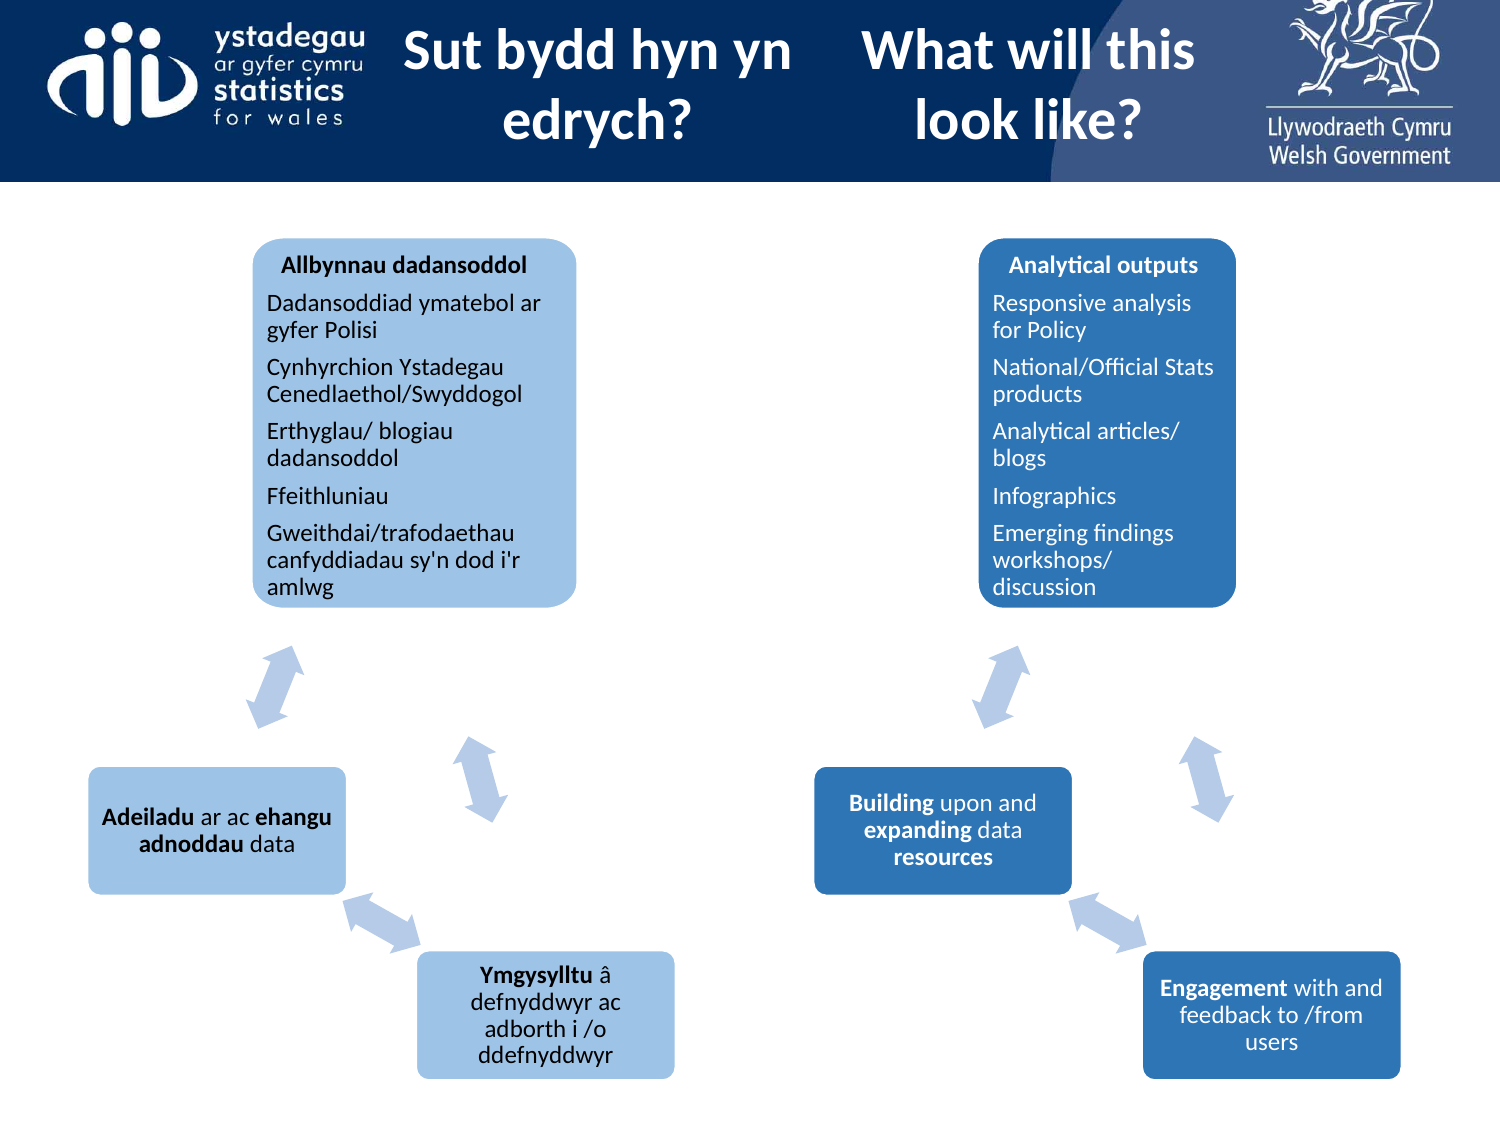

Sut bydd hyn yn edrych?
# What will this look like?
Allbynnau dadansoddol
Dadansoddiad ymatebol ar gyfer Polisi
Cynhyrchion Ystadegau Cenedlaethol/Swyddogol
Erthyglau/ blogiau dadansoddol
Ffeithluniau
Gweithdai/trafodaethau canfyddiadau sy'n dod i'r amlwg
Adeiladu ar ac ehangu adnoddau data
Ymgysylltu â defnyddwyr ac adborth i /o ddefnyddwyr
Analytical outputs
Responsive analysis for Policy
National/Official Stats products
Analytical articles/ blogs
Infographics
Emerging findings workshops/ discussion
Building upon and expanding data resources
Engagement with and feedback to /from users